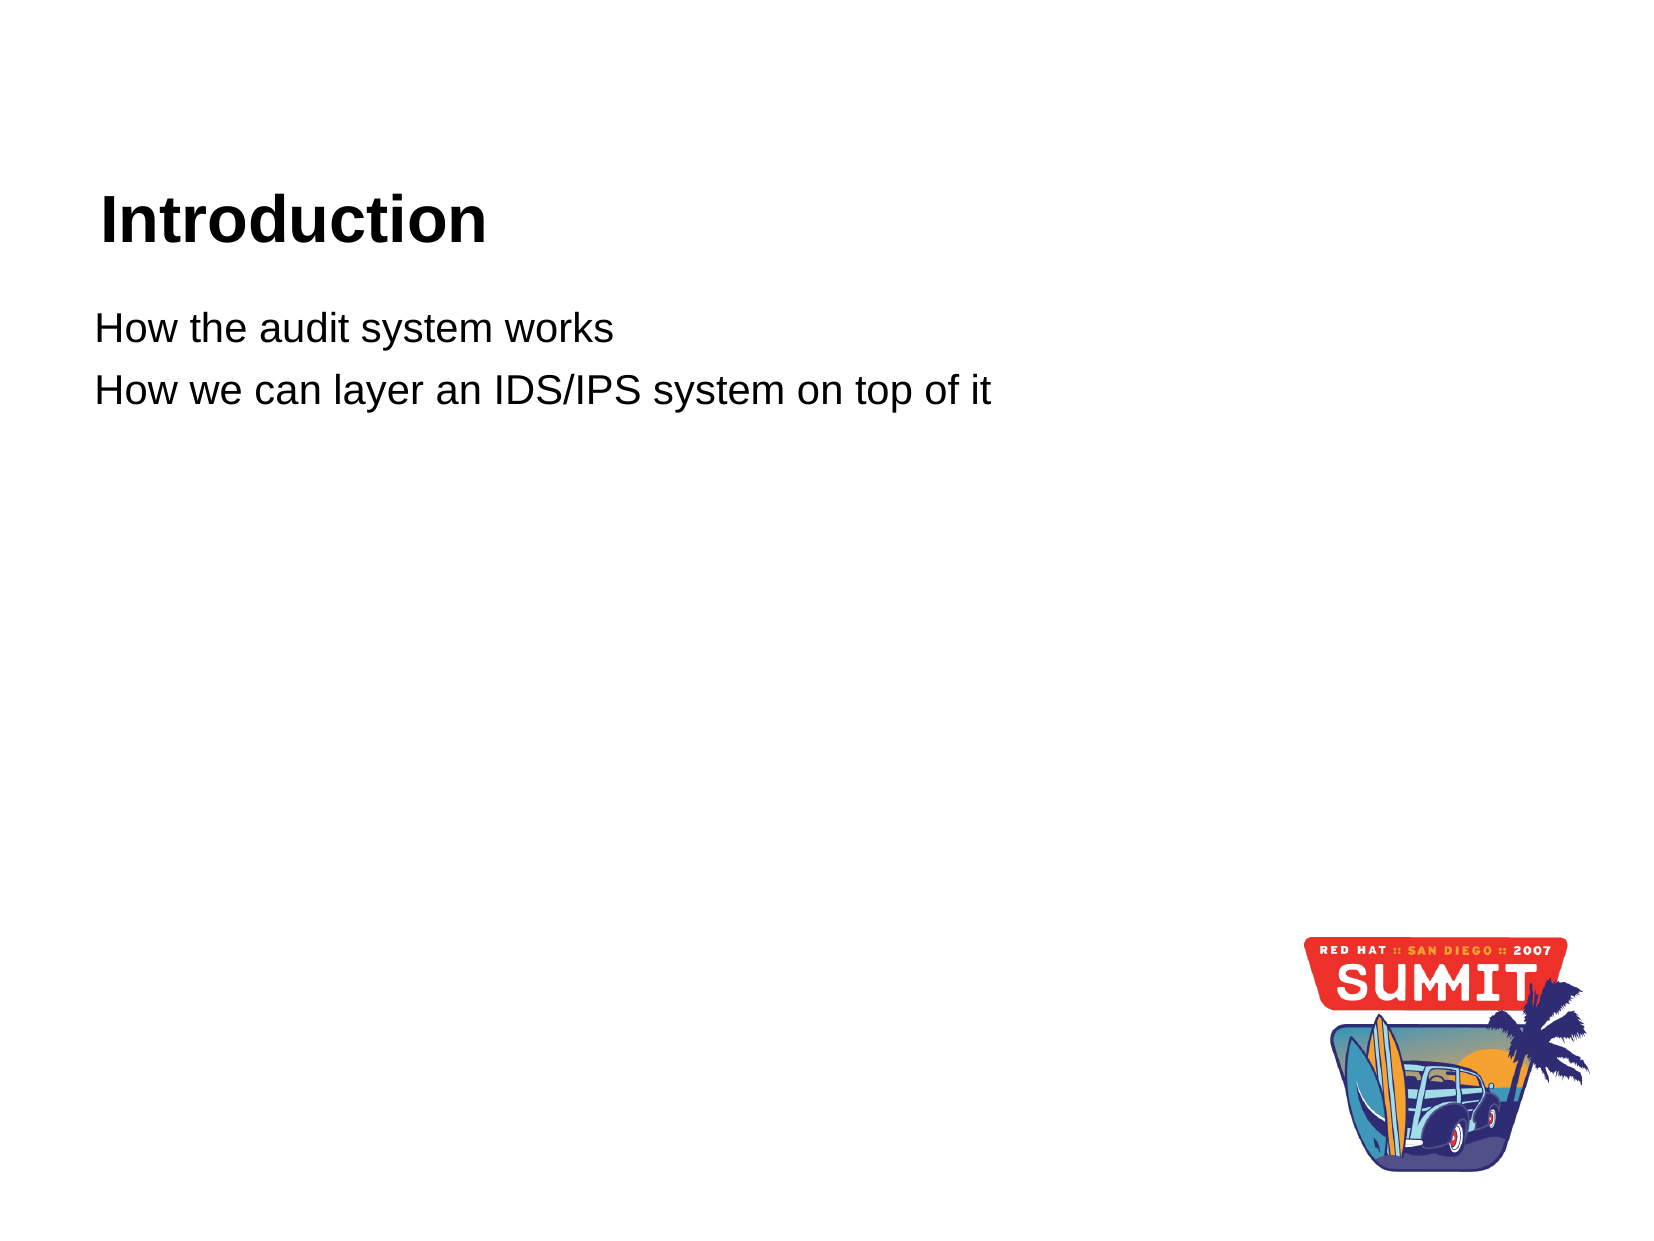

# Introduction
How the audit system works
How we can layer an IDS/IPS system on top of it